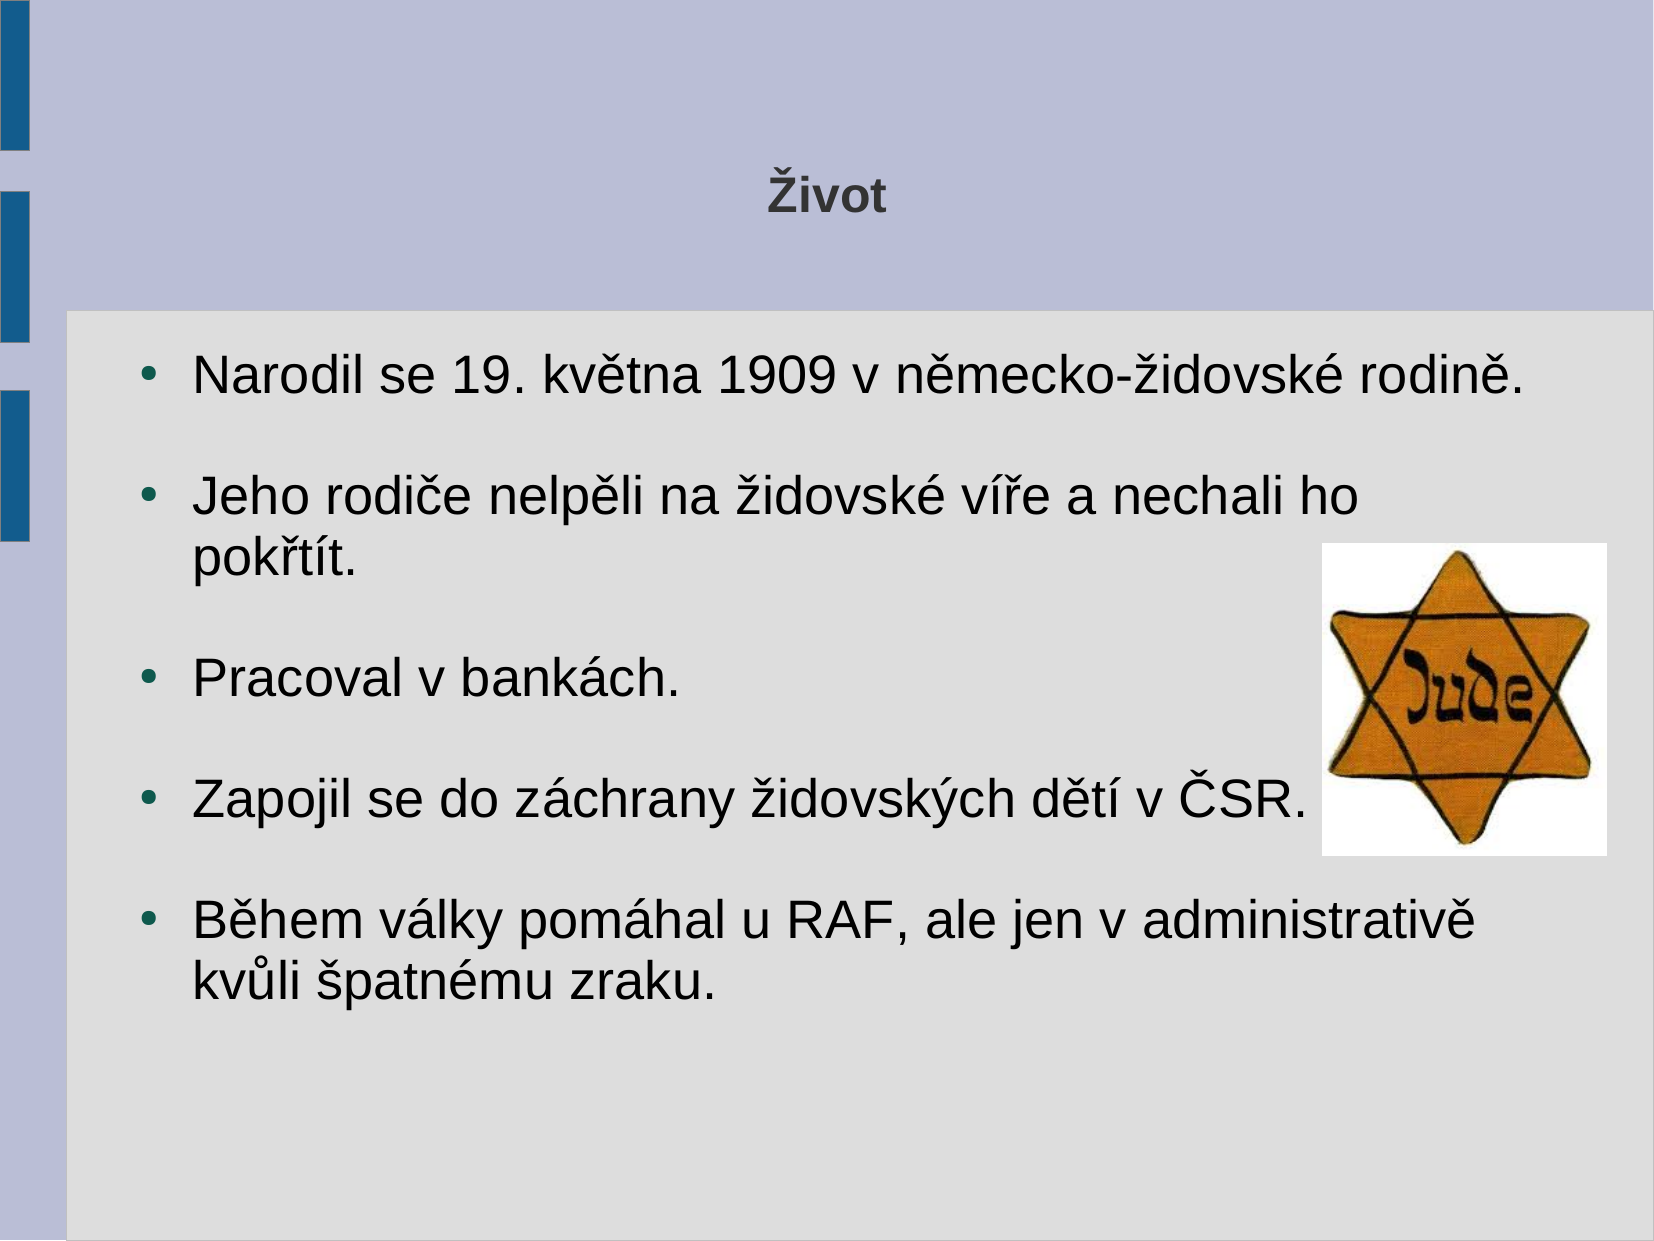

# Život
Narodil se 19. května 1909 v německo-židovské rodině.
Jeho rodiče nelpěli na židovské víře a nechali ho pokřtít.
Pracoval v bankách.
Zapojil se do záchrany židovských dětí v ČSR.
Během války pomáhal u RAF, ale jen v administrativě kvůli špatnému zraku.